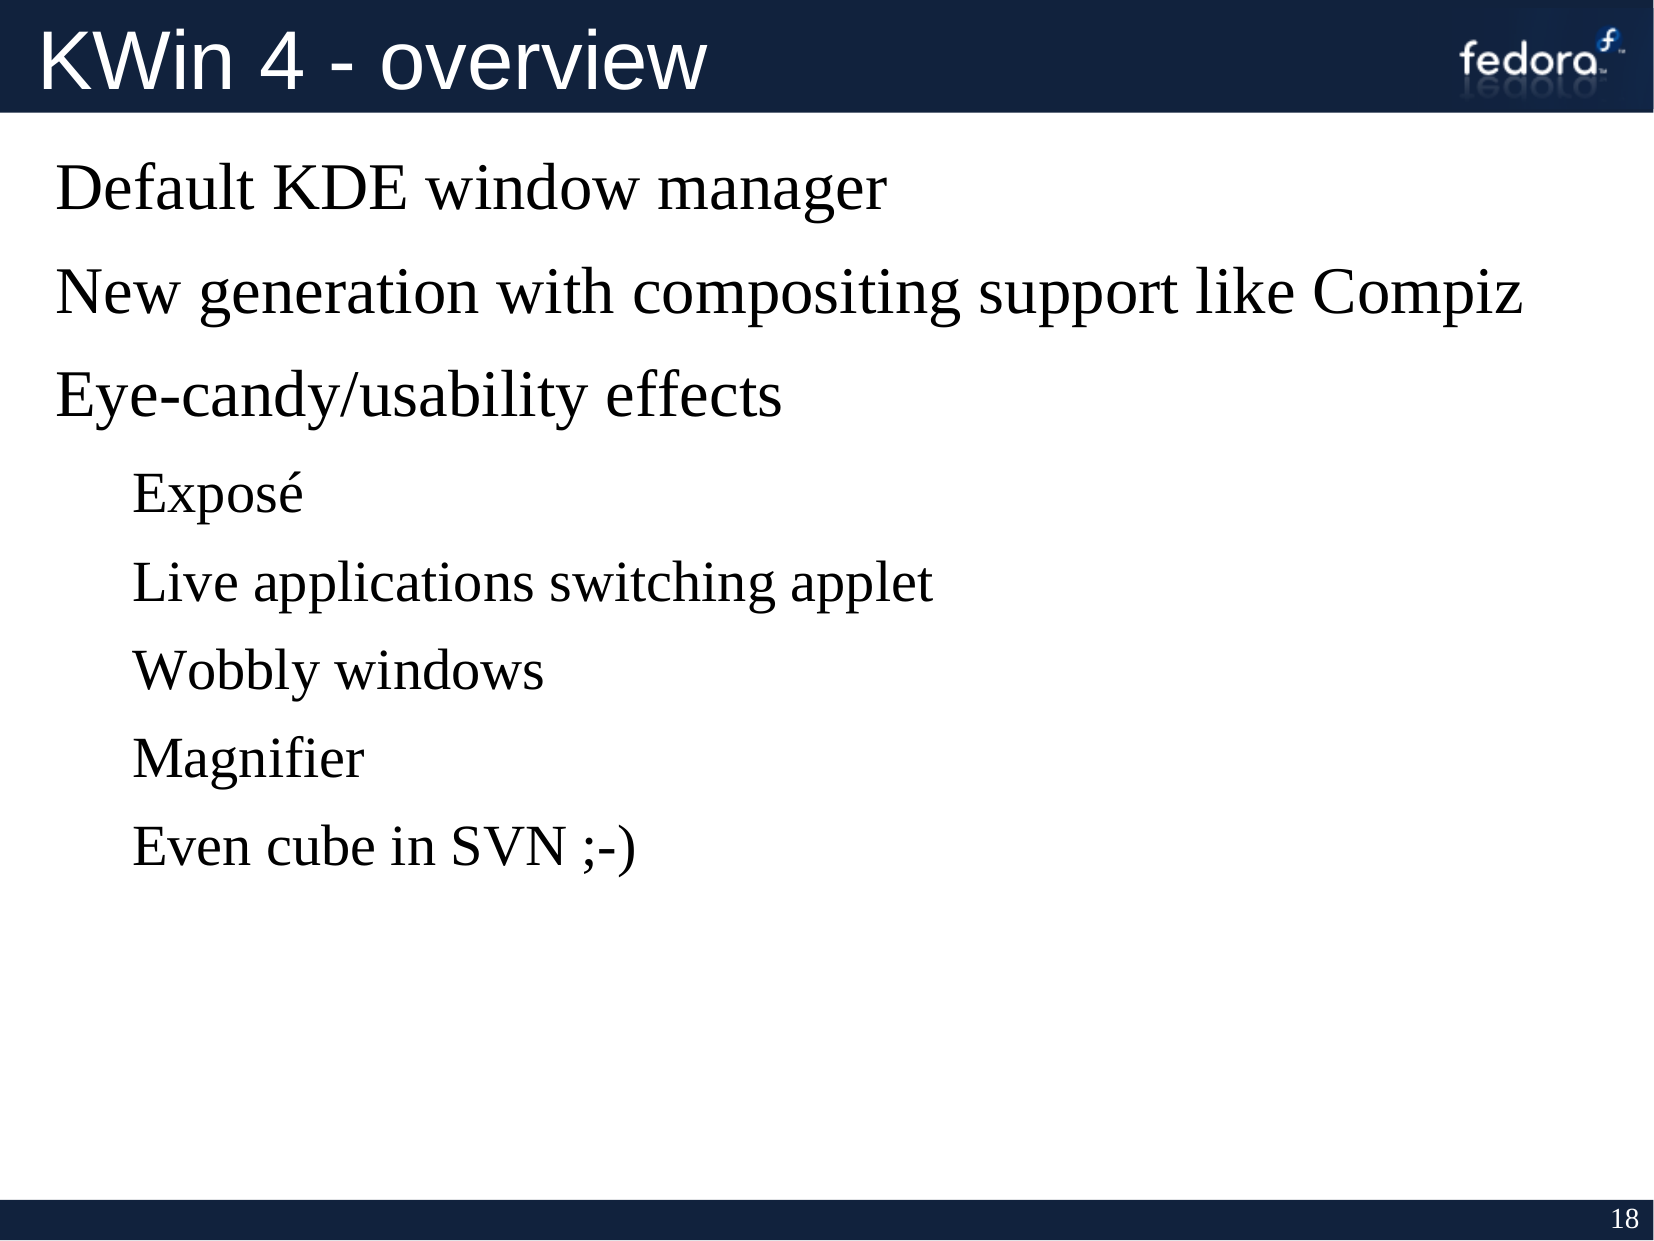

# KWin 4 - overview
Default KDE window manager
New generation with compositing support like Compiz
Eye-candy/usability effects
Exposé
Live applications switching applet
Wobbly windows
Magnifier
Even cube in SVN ;-)